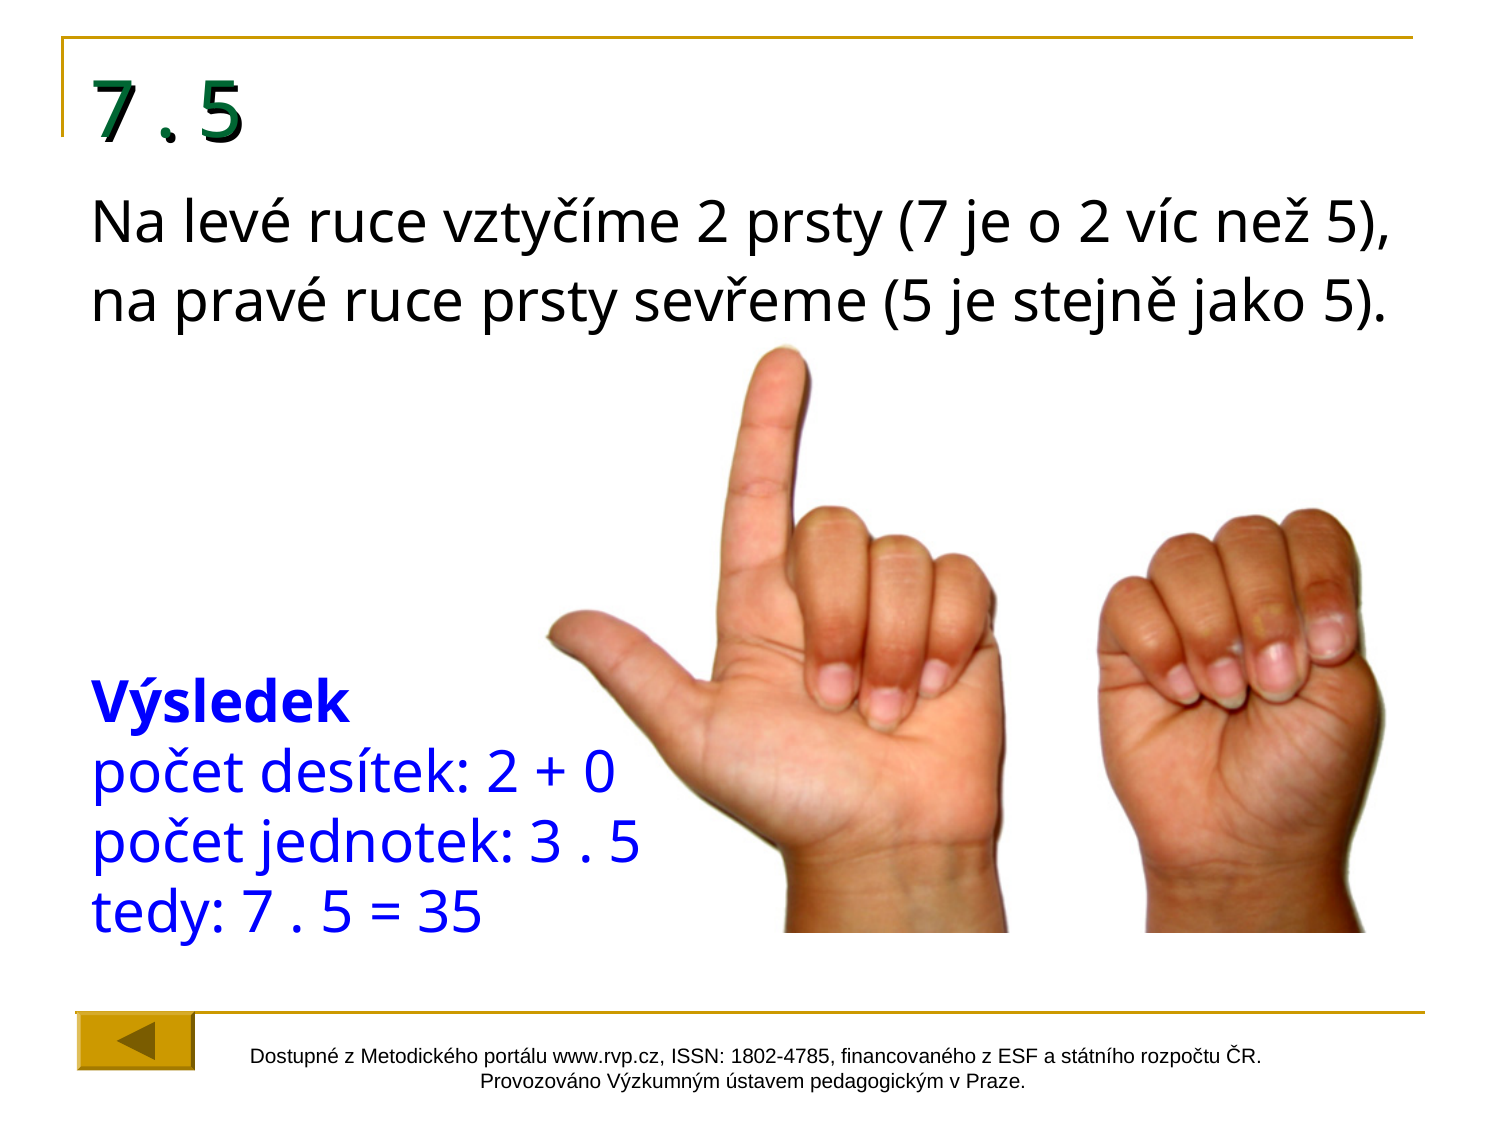

# 7 . 5
Na levé ruce vztyčíme 2 prsty (7 je o 2 víc než 5), na pravé ruce prsty sevřeme (5 je stejně jako 5).
Výsledek
počet desítek: 2 + 0
počet jednotek: 3 . 5
tedy: 7 . 5 = 35